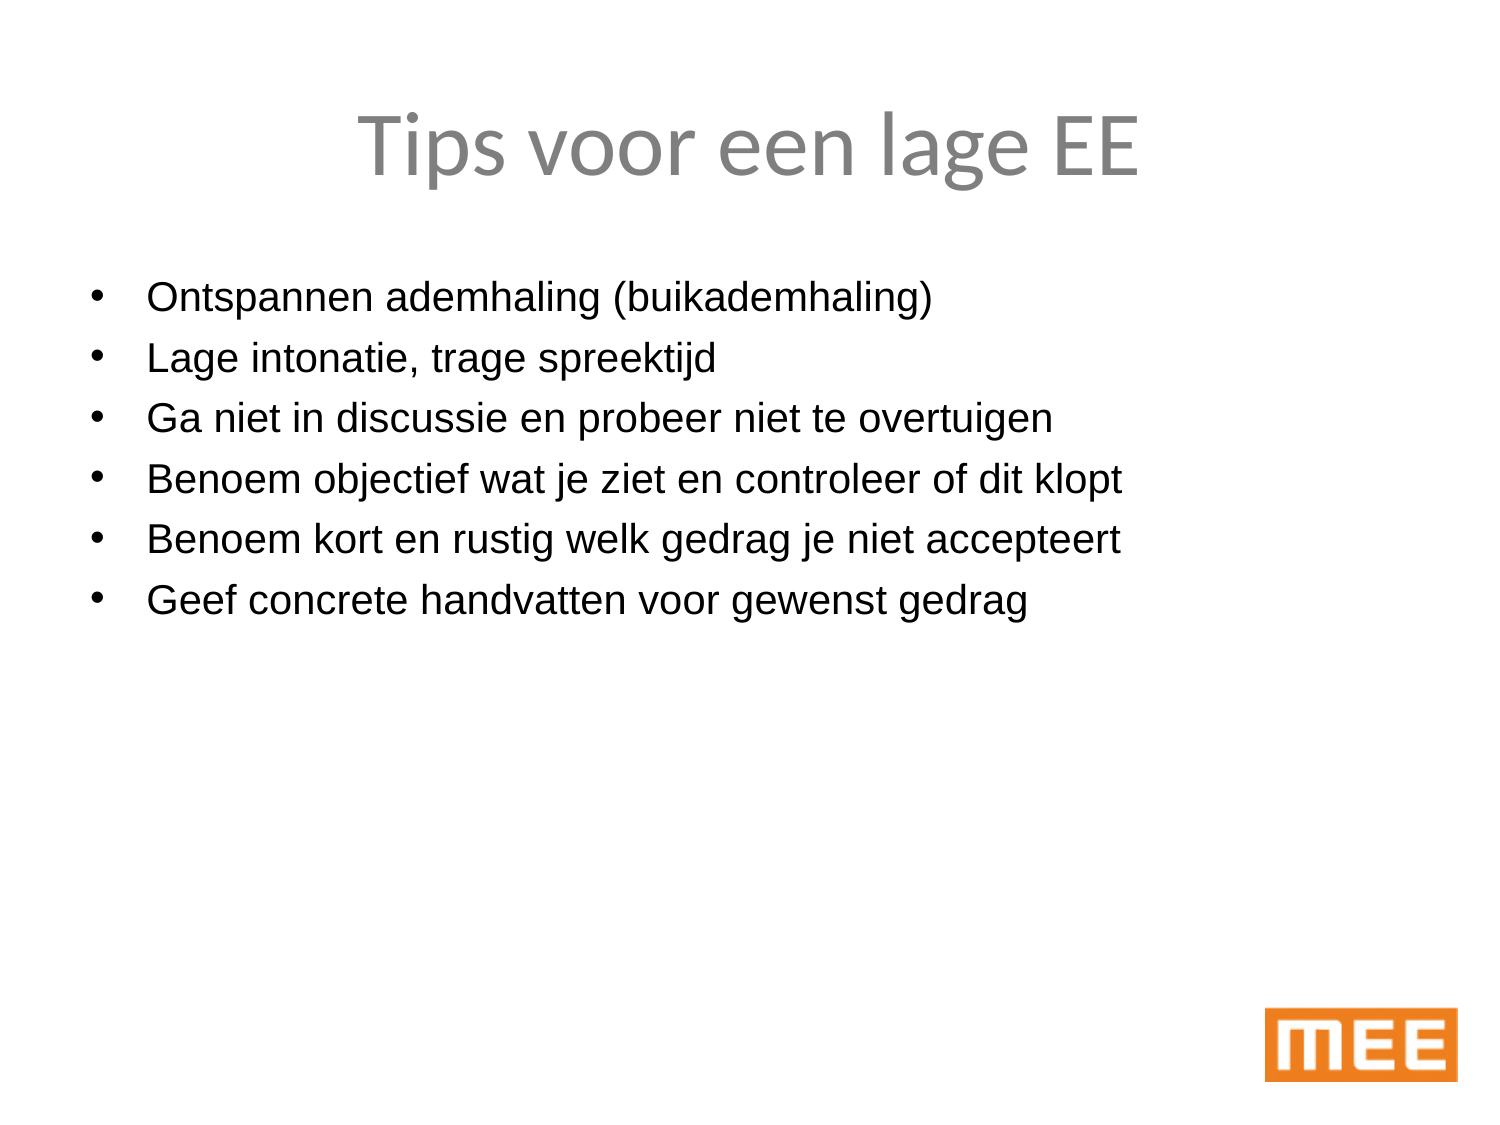

# Tips voor een lage EE
Ontspannen ademhaling (buikademhaling)
Lage intonatie, trage spreektijd
Ga niet in discussie en probeer niet te overtuigen
Benoem objectief wat je ziet en controleer of dit klopt
Benoem kort en rustig welk gedrag je niet accepteert
Geef concrete handvatten voor gewenst gedrag